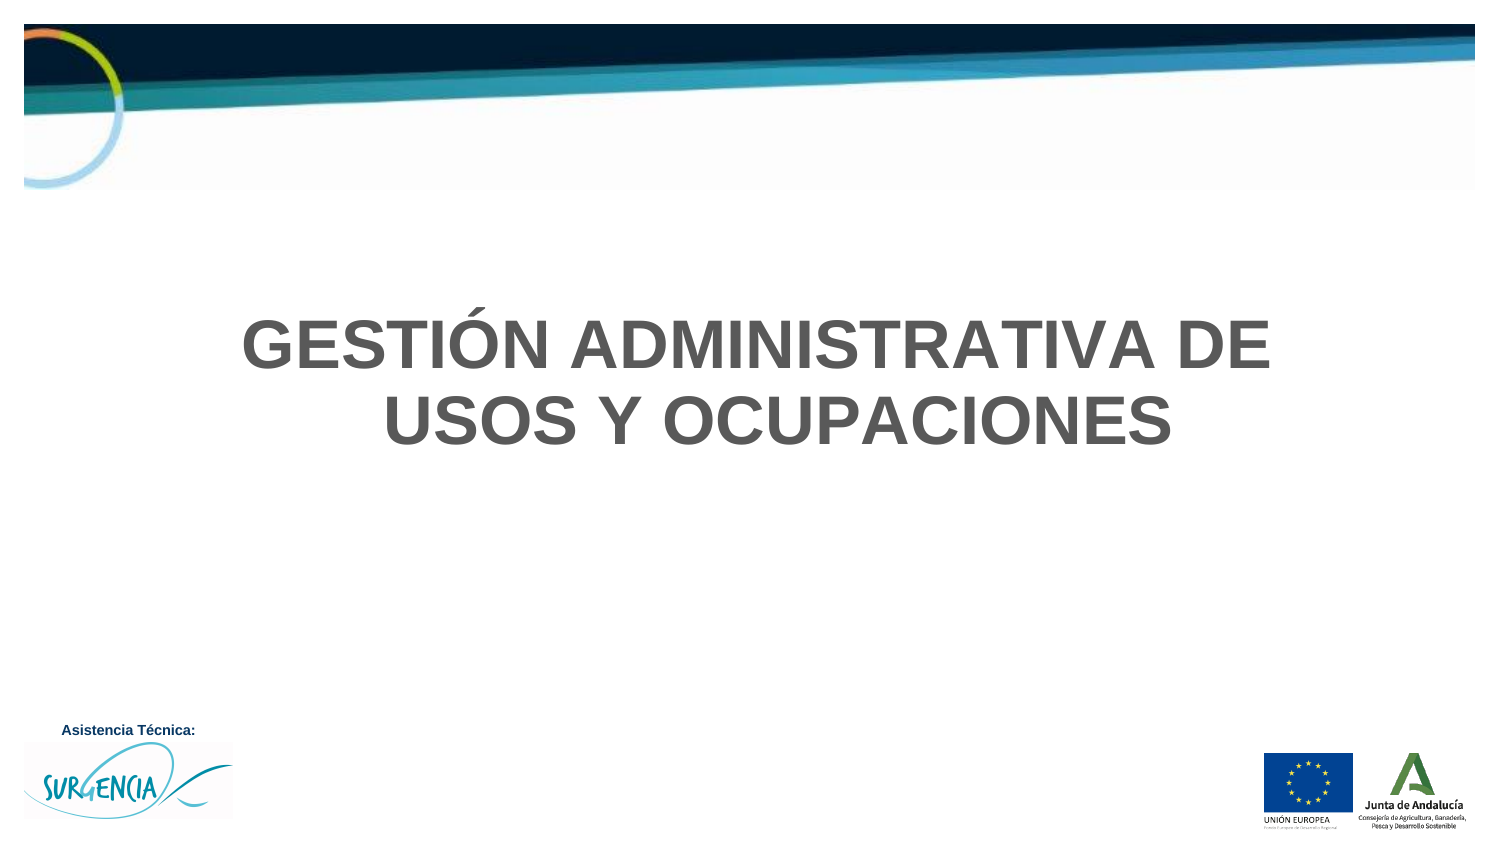

GESTIÓN ADMINISTRATIVA DE USOS Y OCUPACIONES
Asistencia Técnica: